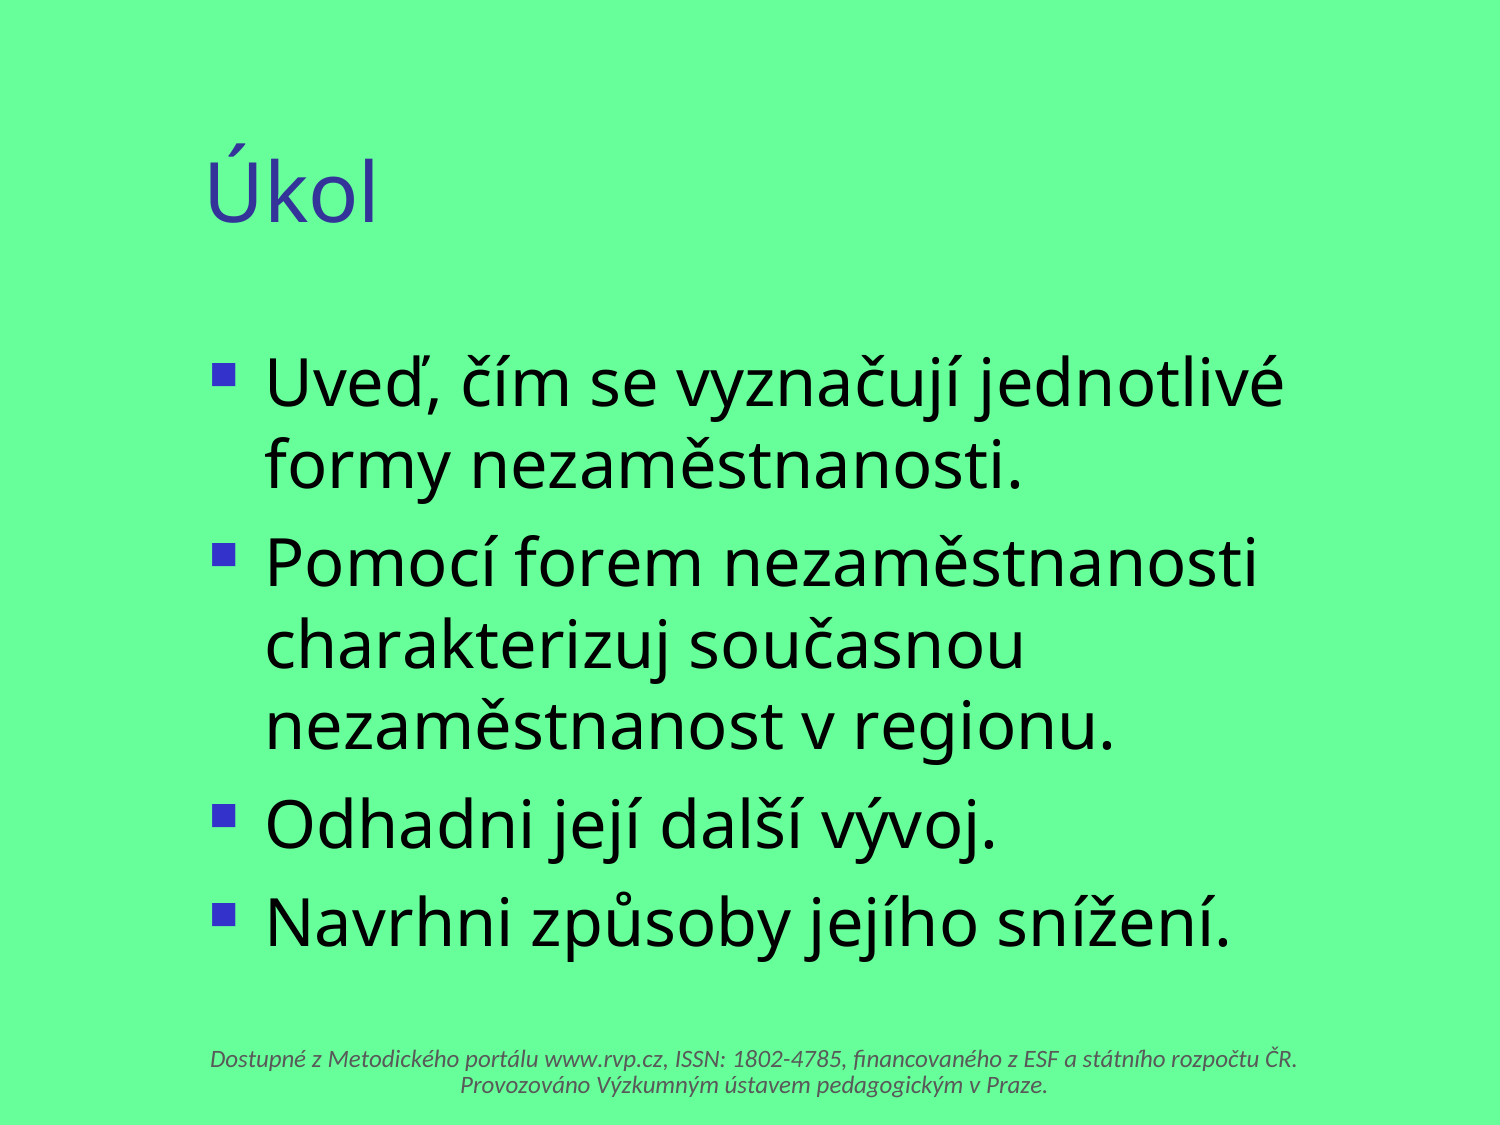

# Úkol
Uveď, čím se vyznačují jednotlivé formy nezaměstnanosti.
Pomocí forem nezaměstnanosti charakterizuj současnou nezaměstnanost v regionu.
Odhadni její další vývoj.
Navrhni způsoby jejího snížení.
Dostupné z Metodického portálu www.rvp.cz, ISSN: 1802-4785, financovaného z ESF a státního rozpočtu ČR. Provozováno Výzkumným ústavem pedagogickým v Praze.